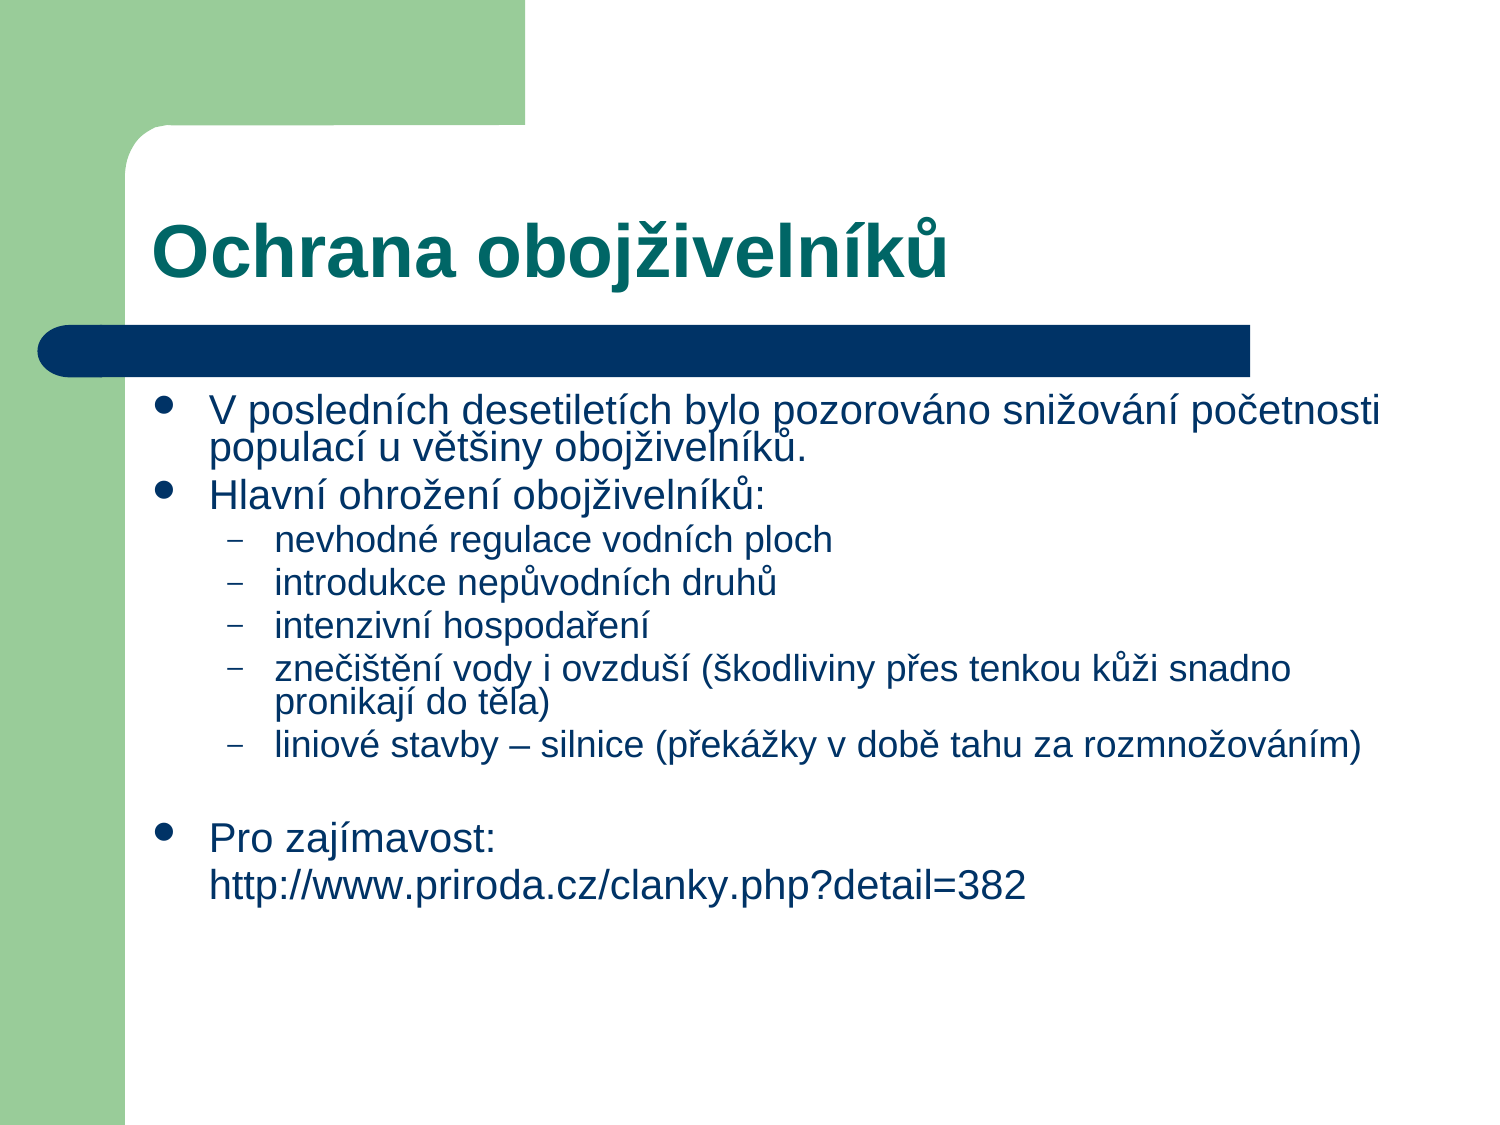

# Ochrana obojživelníků
V posledních desetiletích bylo pozorováno snižování početnosti populací u většiny obojživelníků.
Hlavní ohrožení obojživelníků:
nevhodné regulace vodních ploch
introdukce nepůvodních druhů
intenzivní hospodaření
znečištění vody i ovzduší (škodliviny přes tenkou kůži snadno pronikají do těla)
liniové stavby – silnice (překážky v době tahu za rozmnožováním)
Pro zajímavost:
	http://www.priroda.cz/clanky.php?detail=382